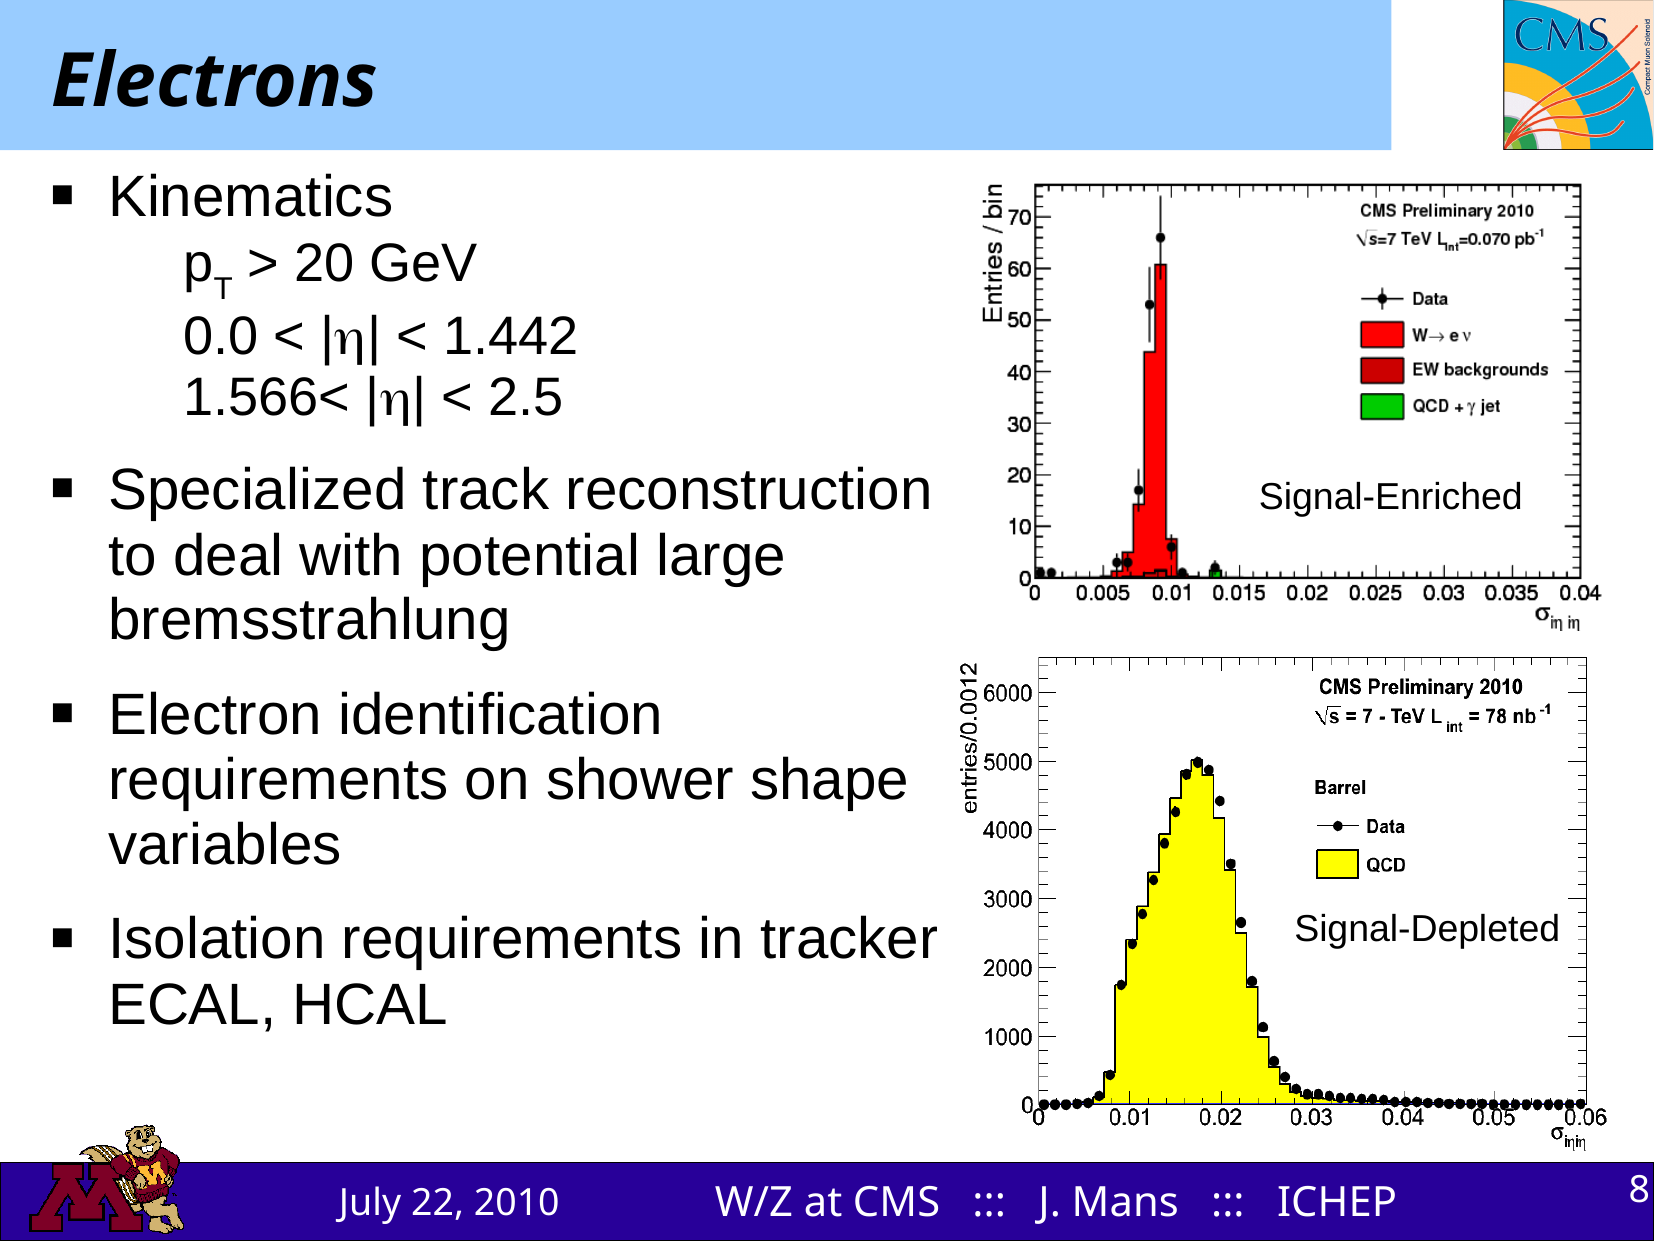

# Electrons
Kinematics
	pT > 20 GeV
	0.0 < |h| < 1.442
	1.566< |h| < 2.5
Specialized track reconstruction to deal with potential large bremsstrahlung
Electron identification requirements on shower shape variables
Isolation requirements in tracker, ECAL, HCAL
Signal-Enriched
Signal-Depleted
8
W/Z at CMS ::: J. Mans ::: ICHEP
July 22, 2010